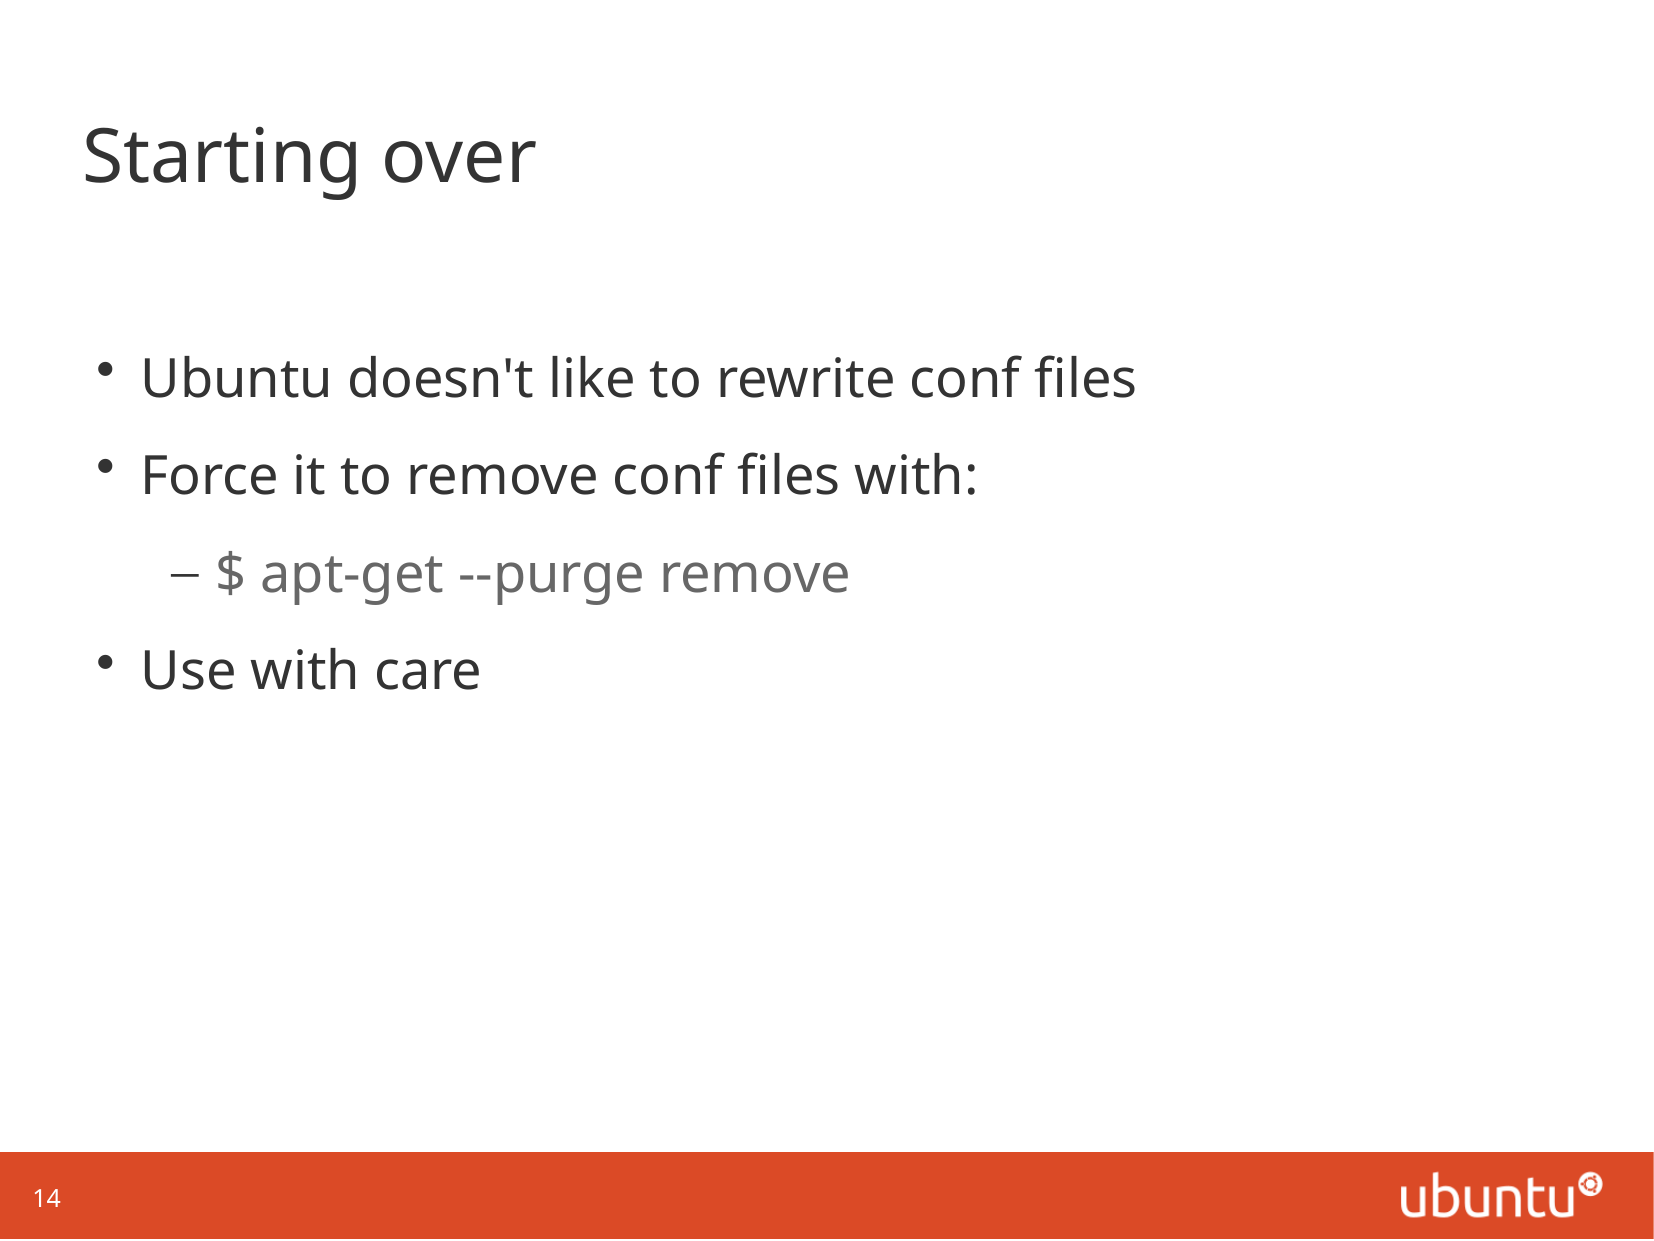

# Starting over
Ubuntu doesn't like to rewrite conf files
Force it to remove conf files with:
$ apt-get --purge remove
Use with care